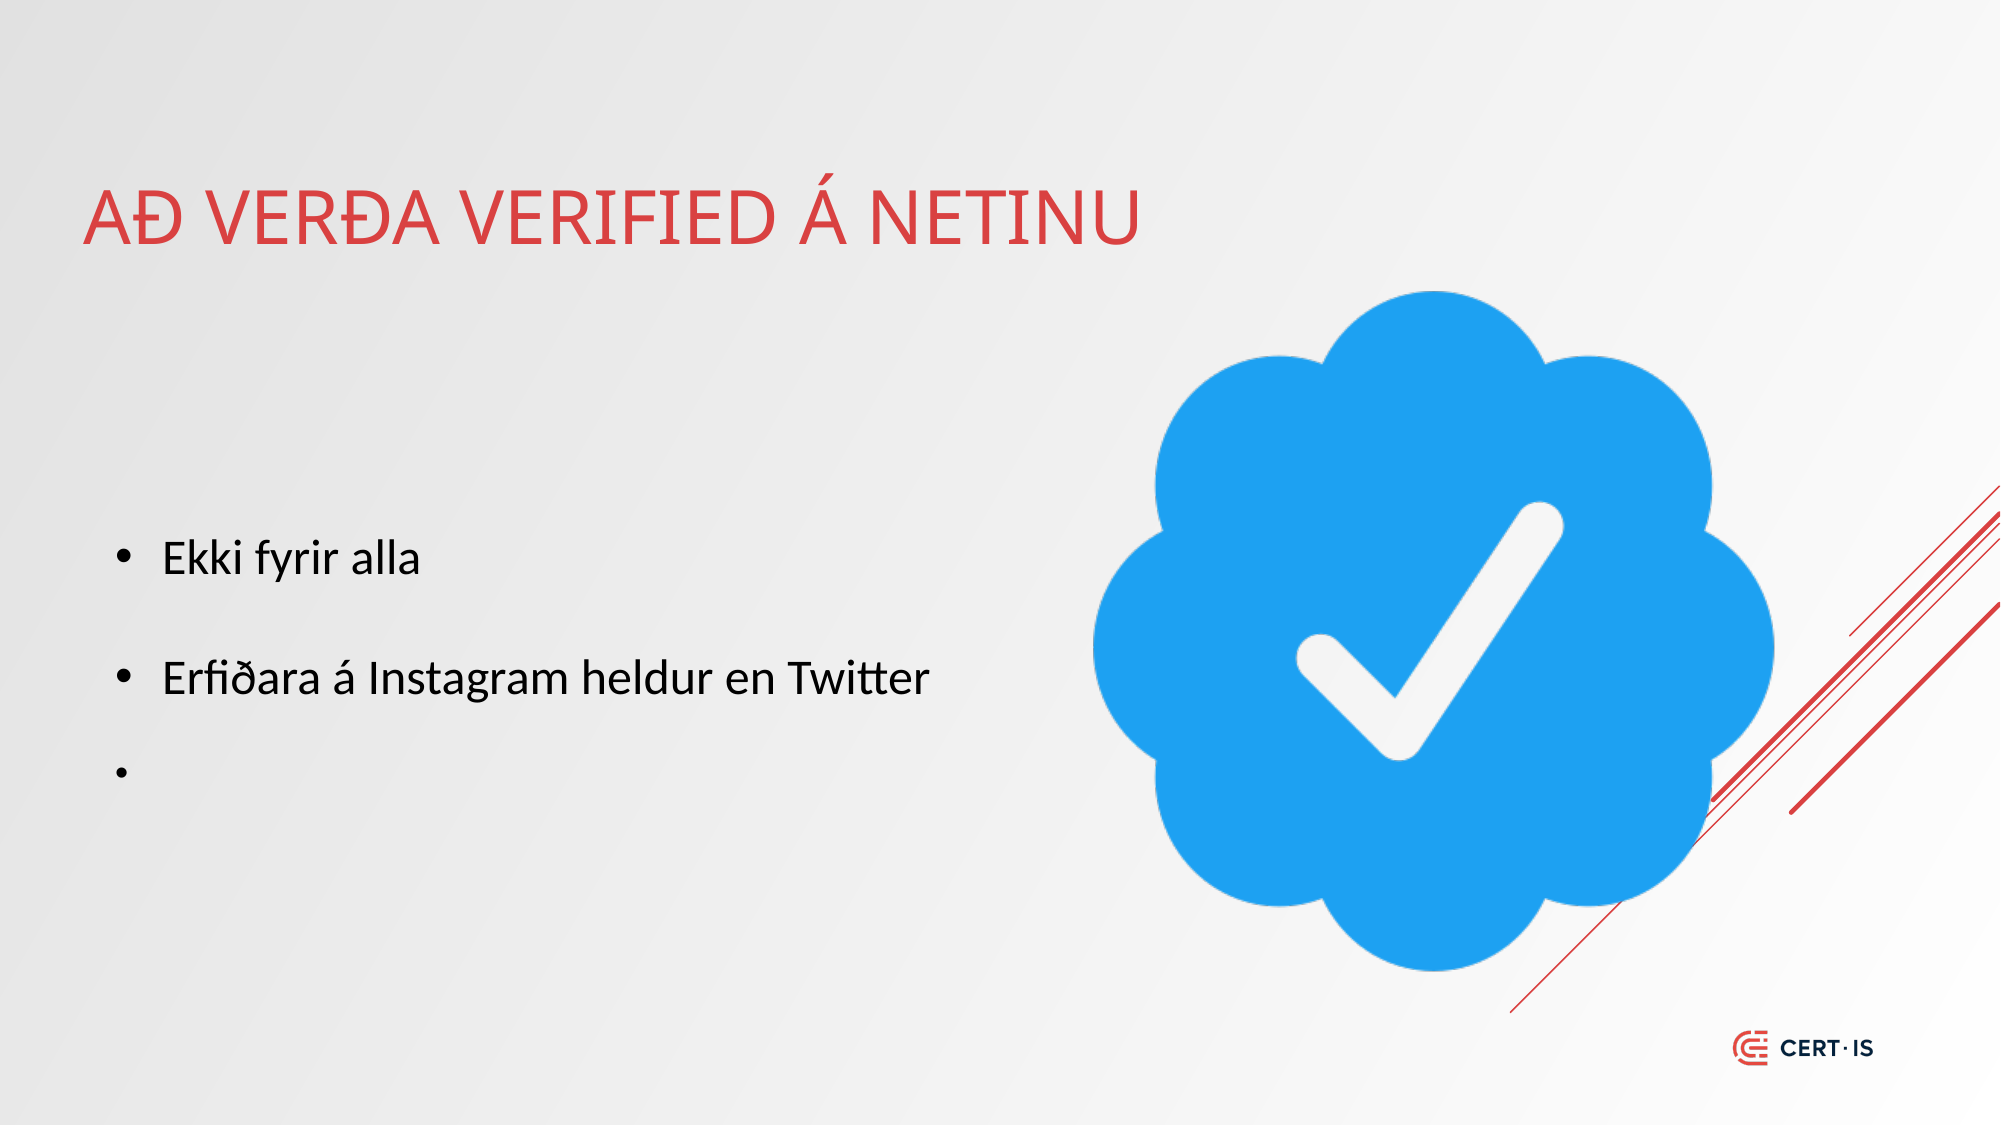

# Að verða verified á netinu
Ekki fyrir alla
Erfiðara á Instagram heldur en Twitter